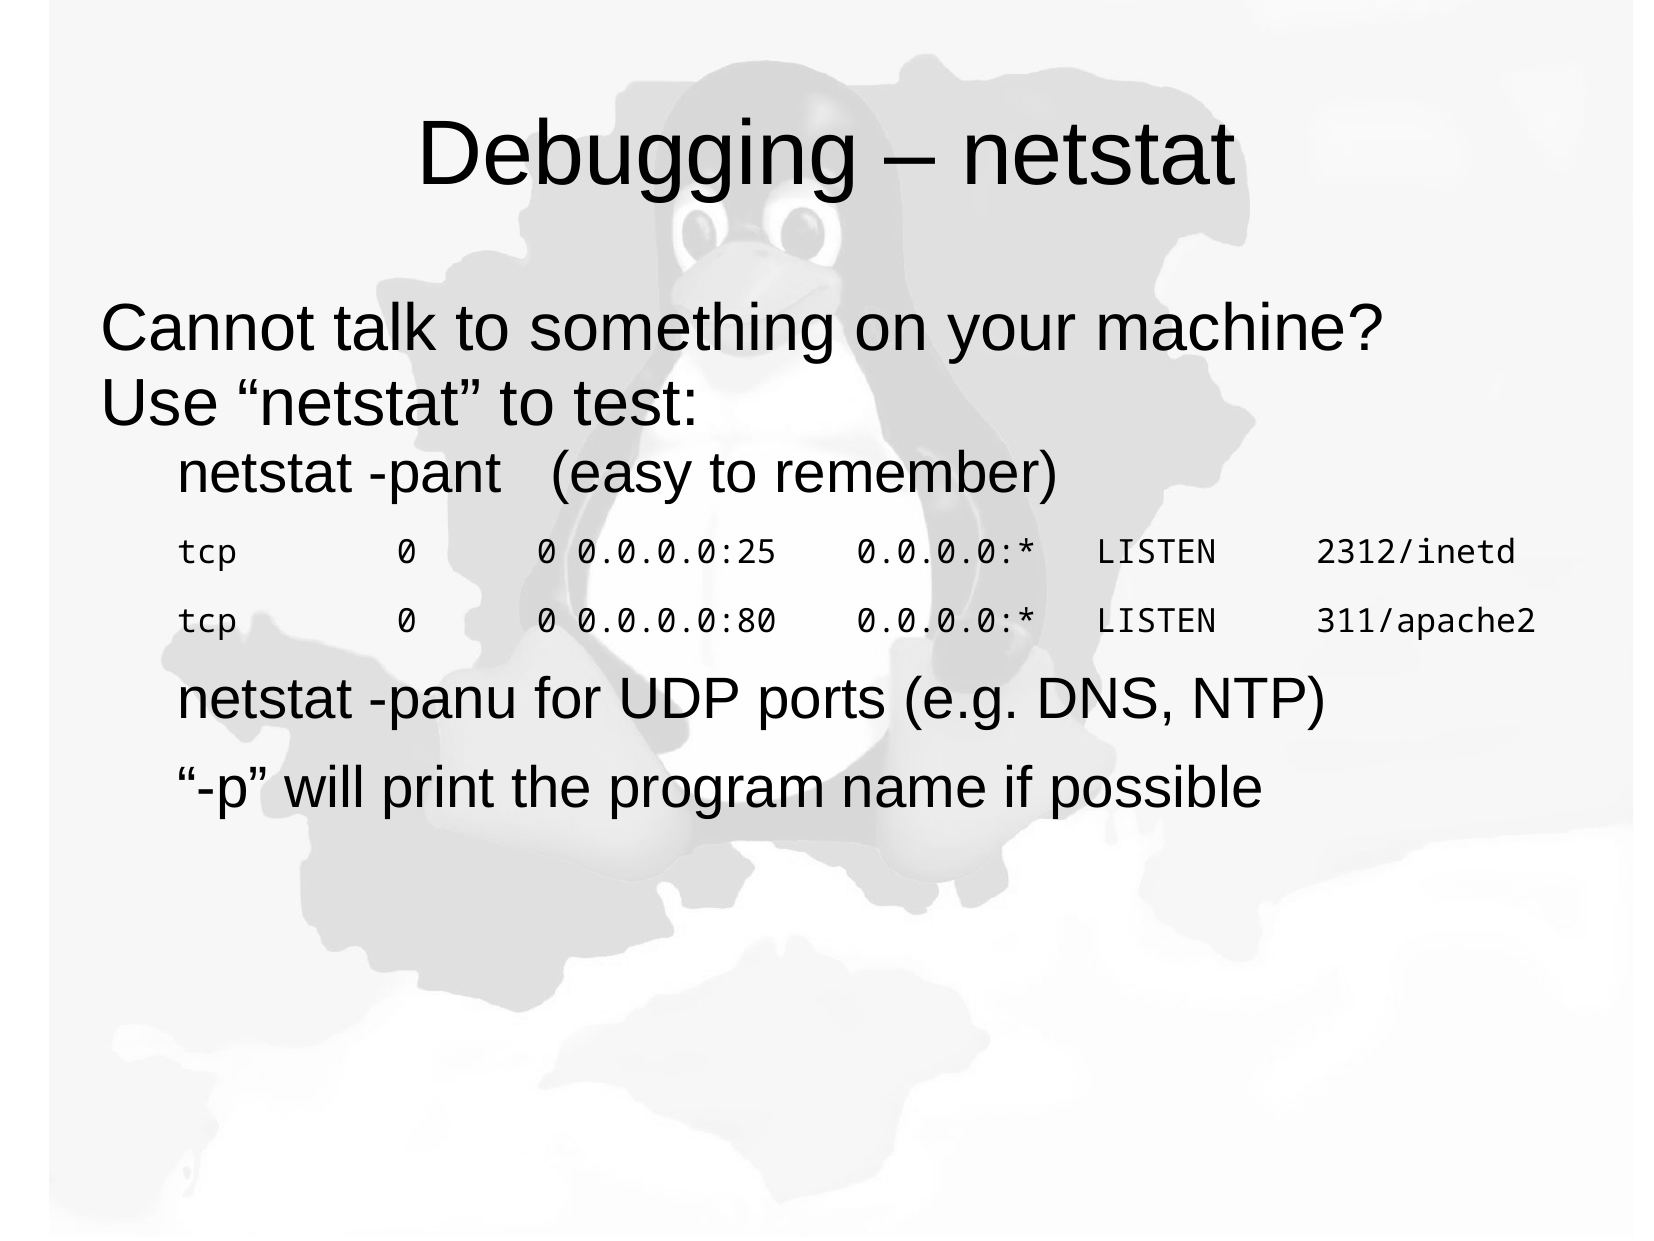

# Debugging – netstat
Cannot talk to something on your machine?
Use “netstat” to test:
netstat -pant (easy to remember)
tcp 0 0 0.0.0.0:25 0.0.0.0:* LISTEN 2312/inetd
tcp 0 0 0.0.0.0:80 0.0.0.0:* LISTEN 311/apache2
netstat -panu for UDP ports (e.g. DNS, NTP)
“-p” will print the program name if possible